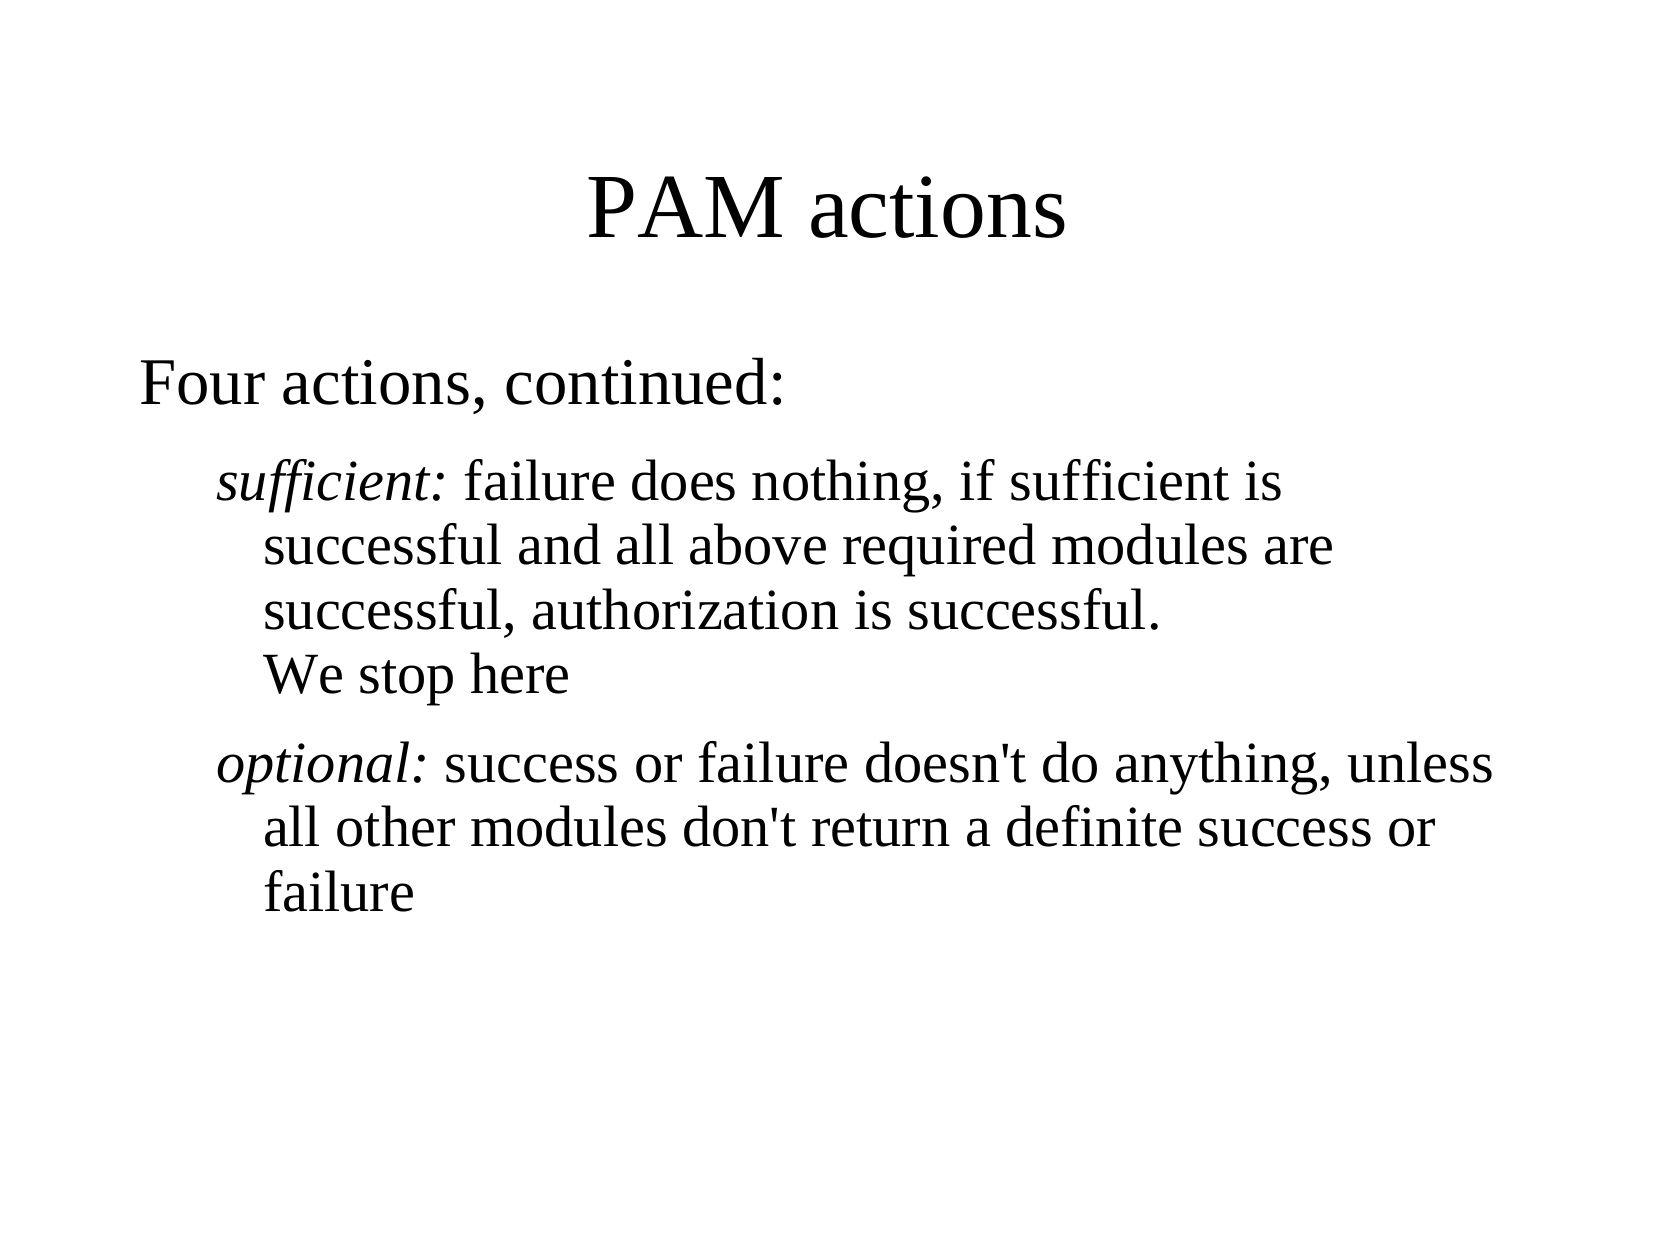

# PAM actions
Four actions, continued:
sufficient: failure does nothing, if sufficient is successful and all above required modules are successful, authorization is successful.
We stop here
optional: success or failure doesn't do anything, unless all other modules don't return a definite success or failure